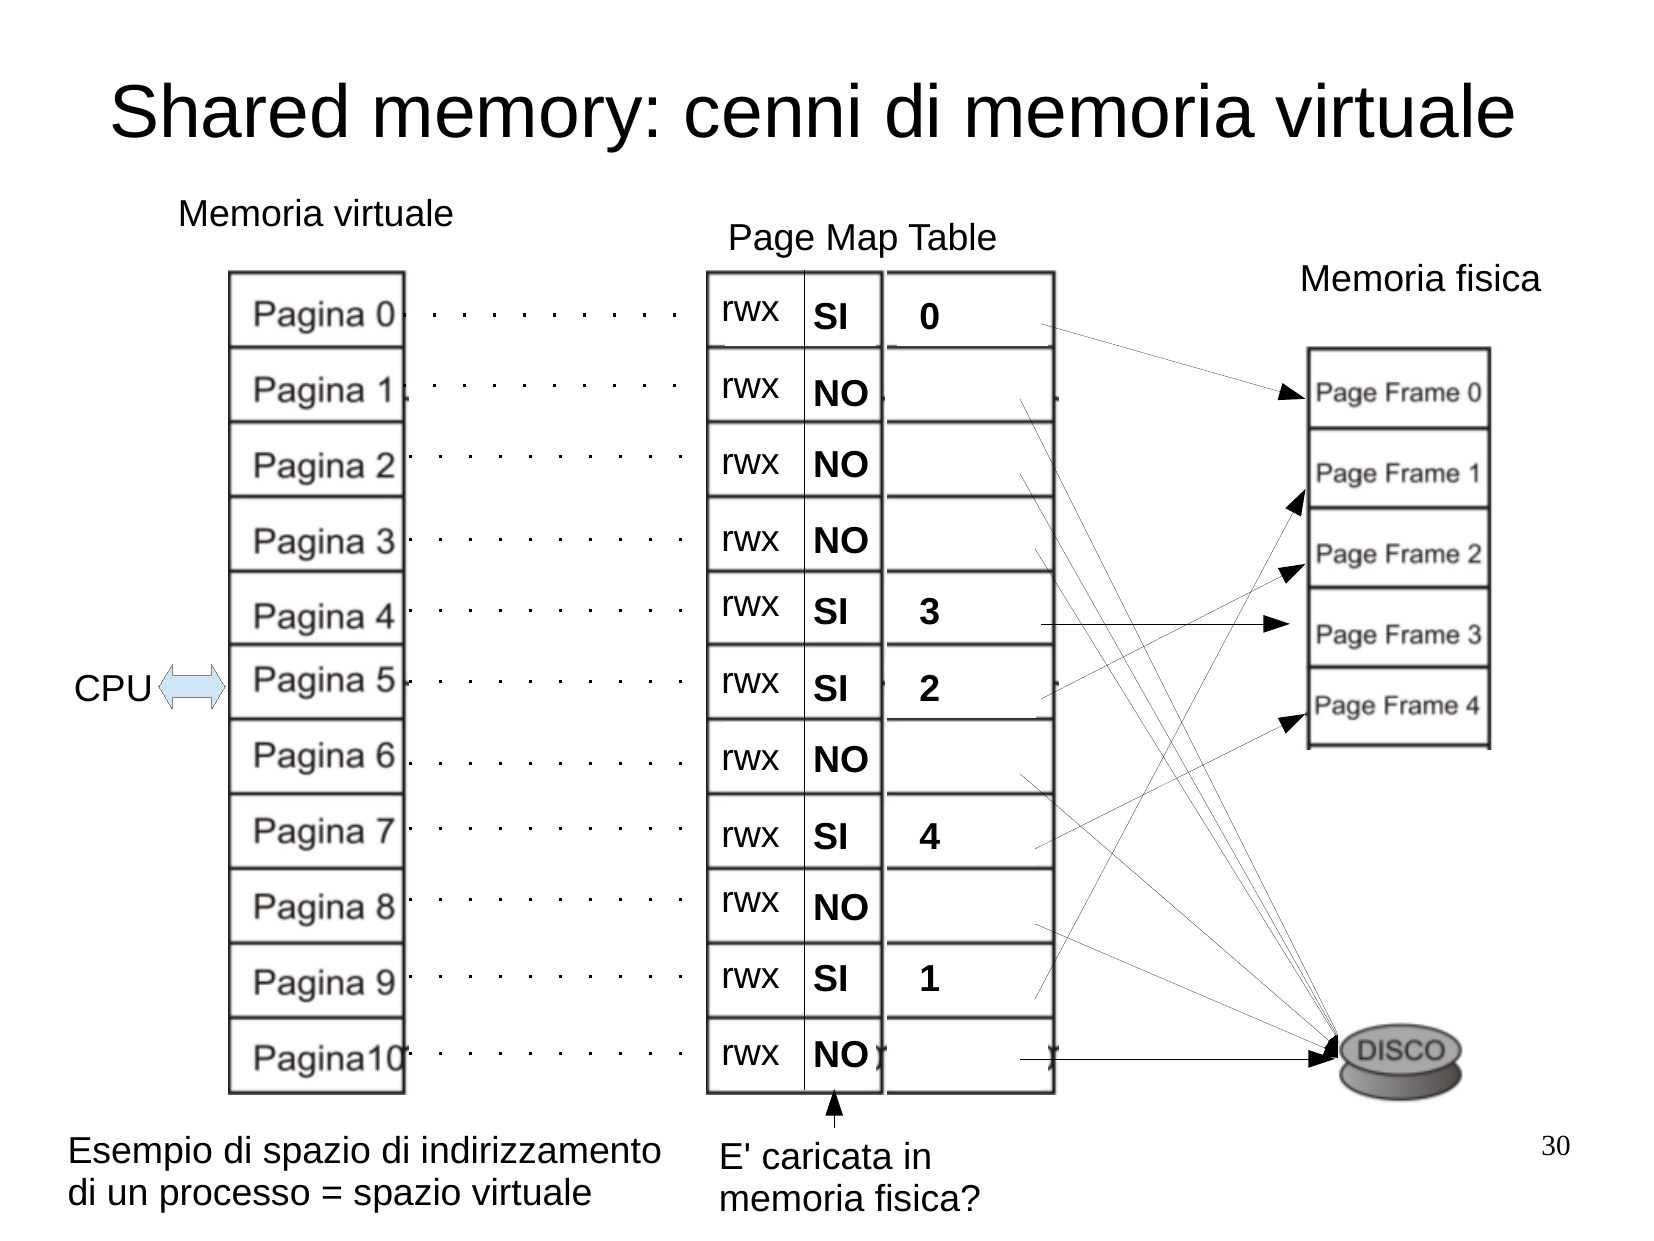

# Shared memory: cenni di memoria virtuale
Memoria virtuale
Page Map Table
Memoria fisica
rwx
SI
0
rwx
NO
rwx
NO
rwx
NO
rwx
SI
3
rwx
CPU
SI
2
rwx
NO
rwx
SI
4
rwx
NO
rwx
SI
1
rwx
NO
Esempio di spazio di indirizzamento di un processo = spazio virtuale
E' caricata in
memoria fisica?
30